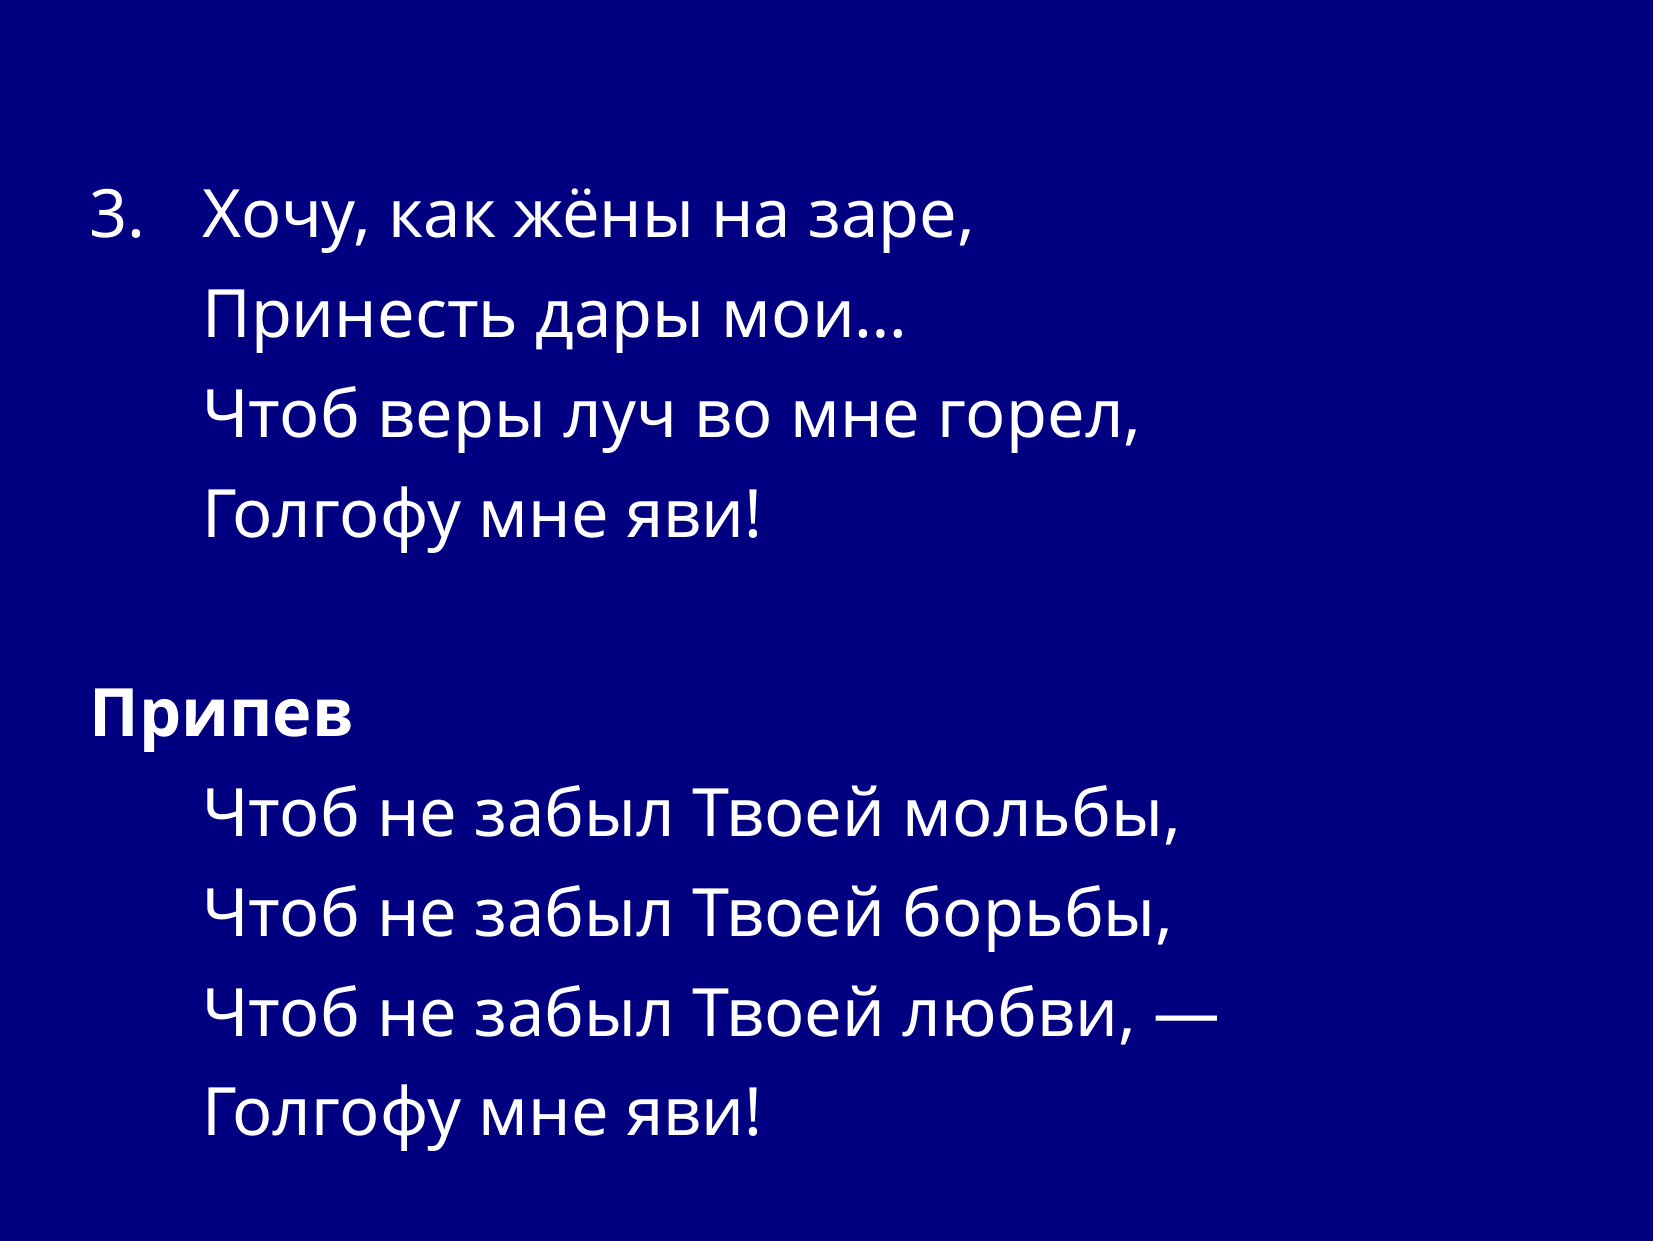

3.	Хочу, как жёны на заре,
	Принесть дары мои…
	Чтоб веры луч во мне горел,
	Голгофу мне яви!
Припев
	Чтоб не забыл Твоей мольбы,
	Чтоб не забыл Твоей борьбы,
	Чтоб не забыл Твоей любви, —
	Голгофу мне яви!